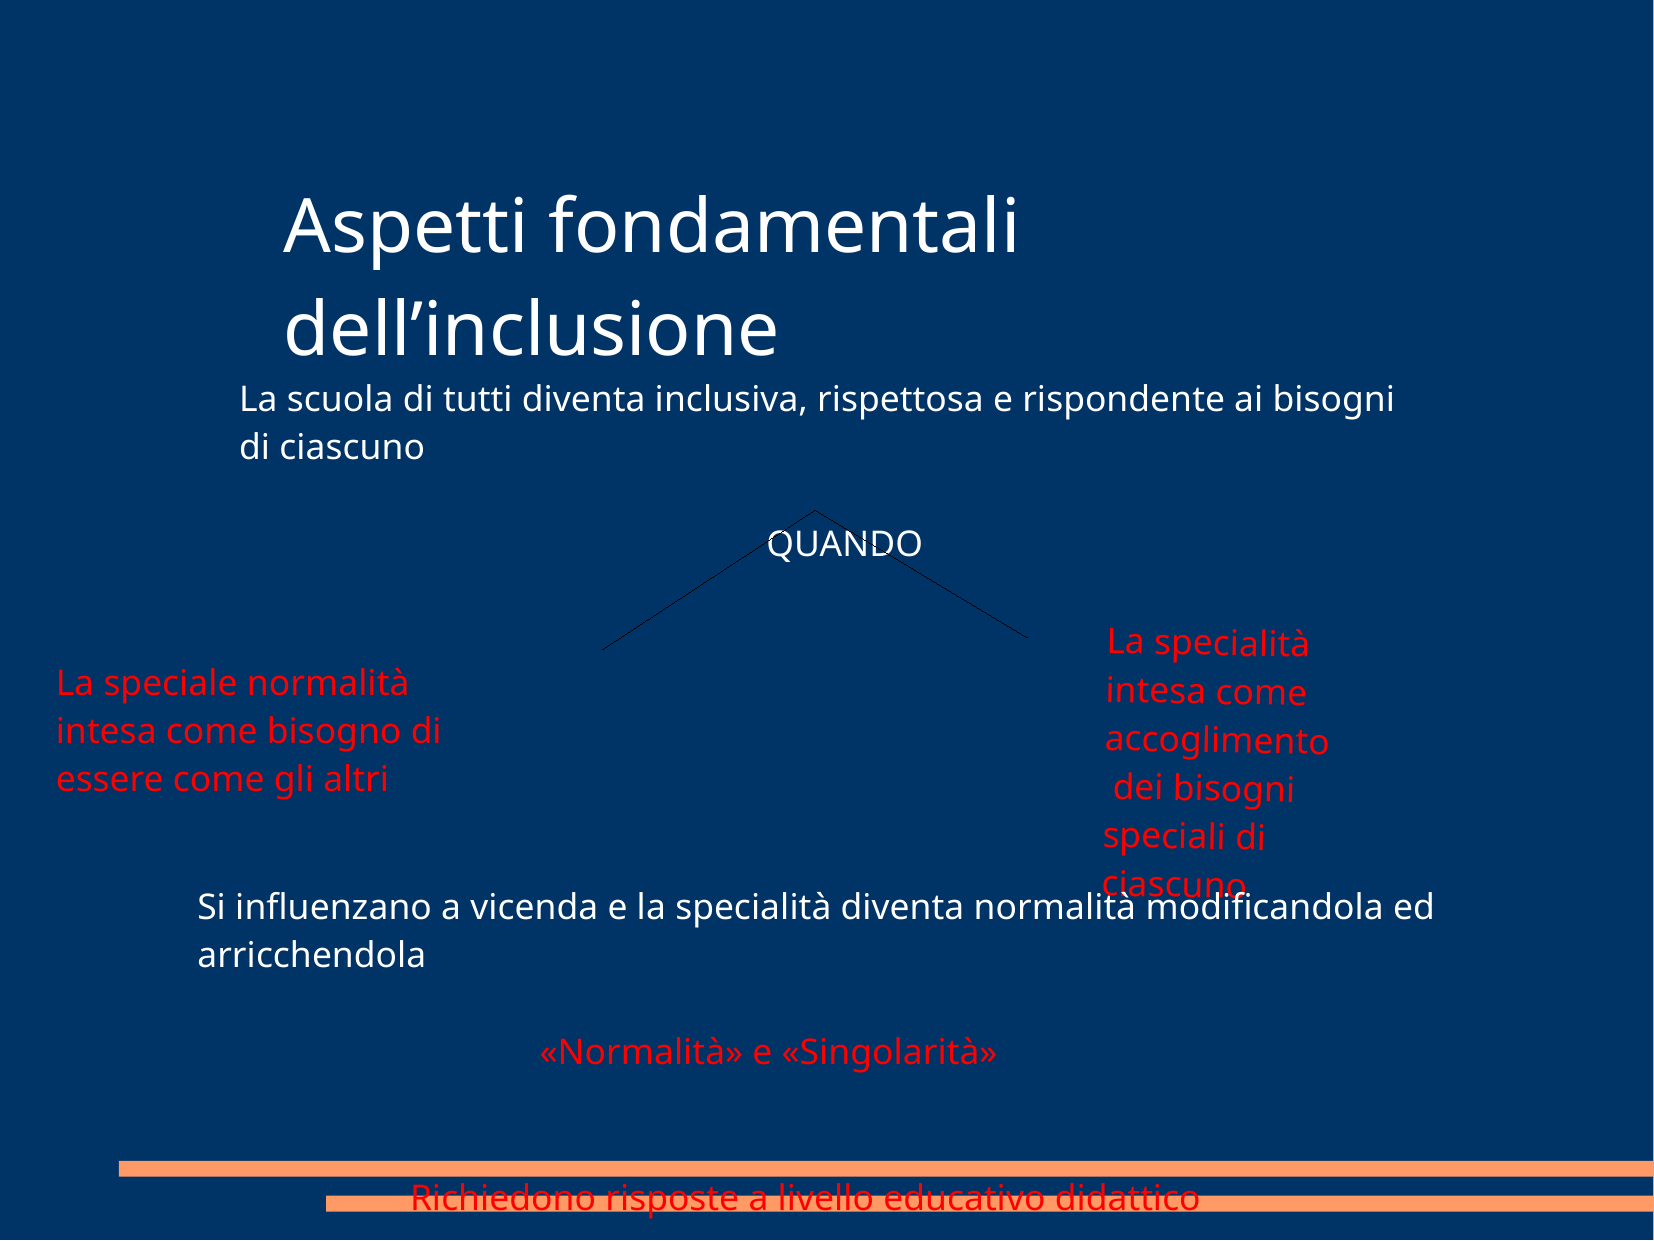

UN DISTURBO
UN DISTURBO
INTEGRATO
Aspetti fondamentali dell’inclusione
La scuola di tutti diventa inclusiva, rispettosa e rispondente ai bisogni di ciascuno
 QUANDO
La specialità
intesa come accoglimento
 dei bisogni speciali di ciascuno
La speciale normalità
intesa come bisogno di
essere come gli altri
Si influenzano a vicenda e la specialità diventa normalità modificandola ed arricchendola
 «Normalità» e «Singolarità»
 Richiedono risposte a livello educativo didattico